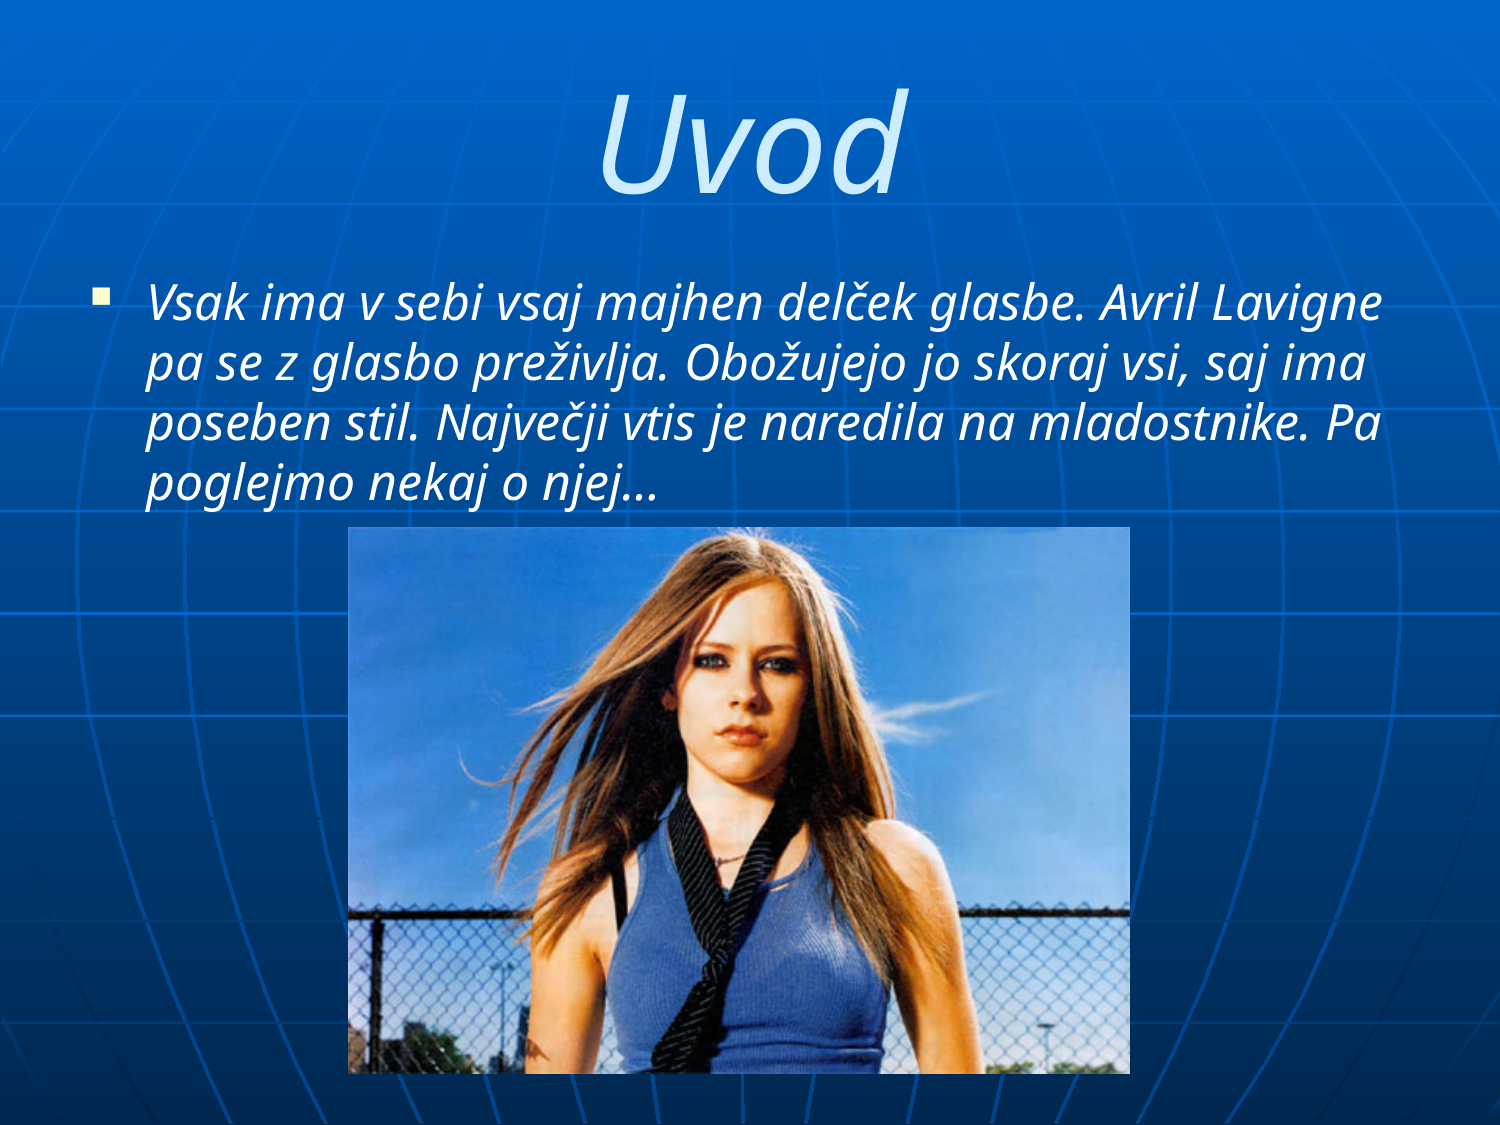

# Uvod
Vsak ima v sebi vsaj majhen delček glasbe. Avril Lavigne pa se z glasbo preživlja. Obožujejo jo skoraj vsi, saj ima poseben stil. Največji vtis je naredila na mladostnike. Pa poglejmo nekaj o njej…